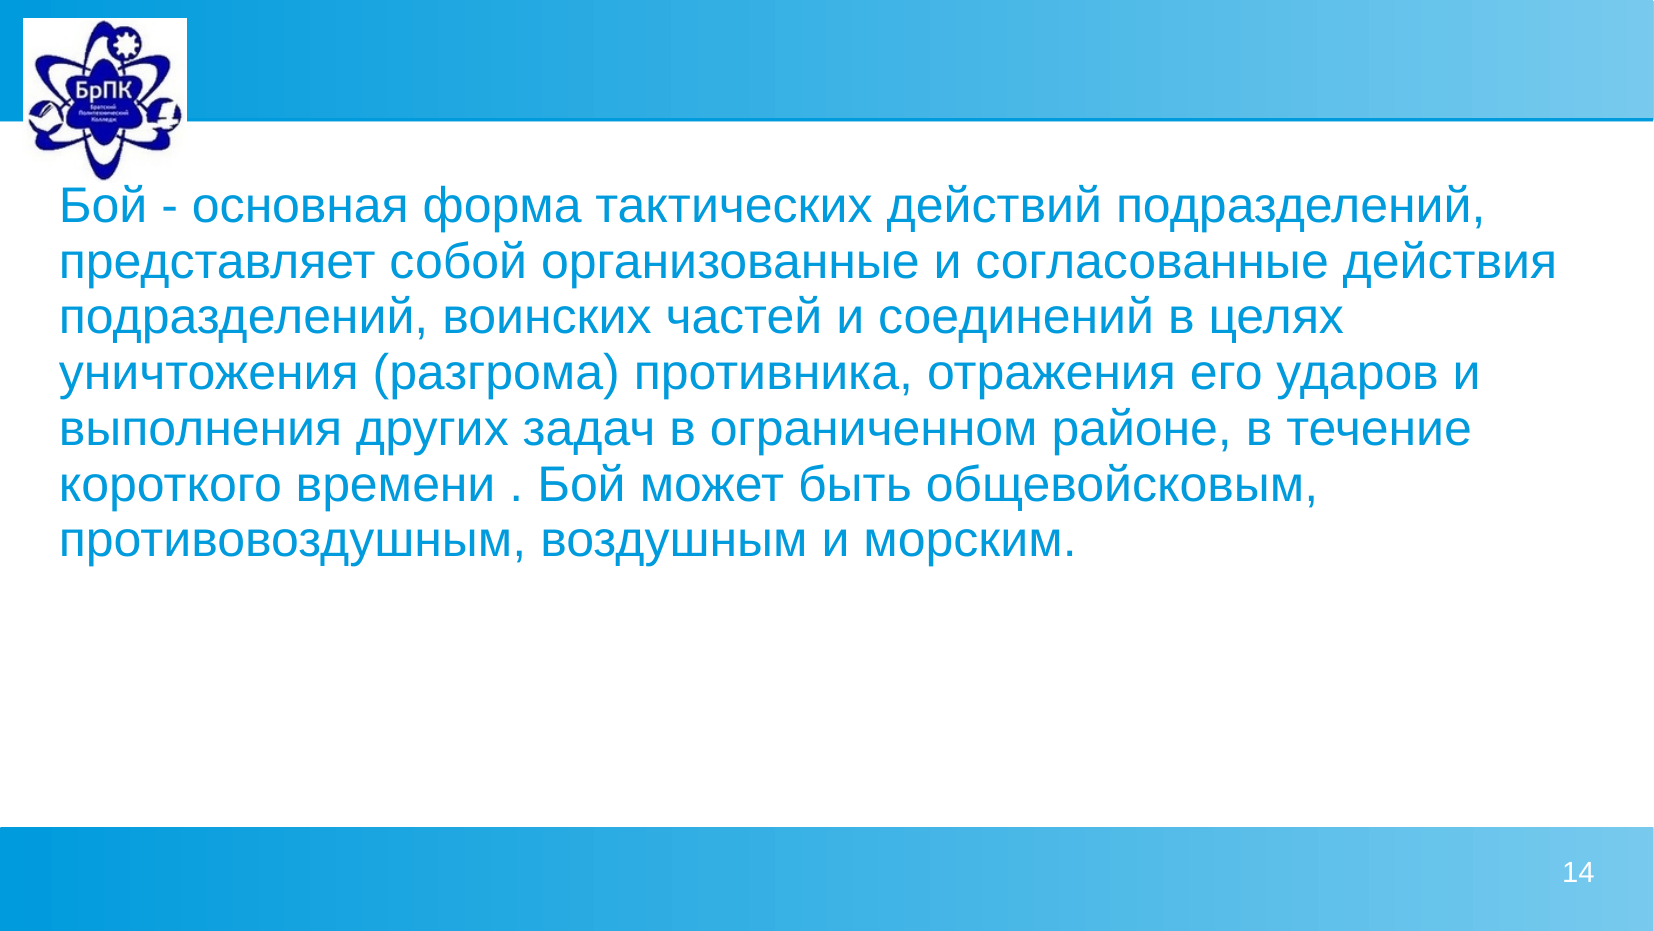

# Бой - основная форма тактических действий подразделений, представляет собой организованные и согласованные действия подразделений, воинских частей и соединений в целях уничтожения (разгрома) противника, отражения его ударов и выполнения других задач в ограниченном районе, в течение короткого времени . Бой может быть общевойсковым, противовоздушным, воздушным и морским.
14